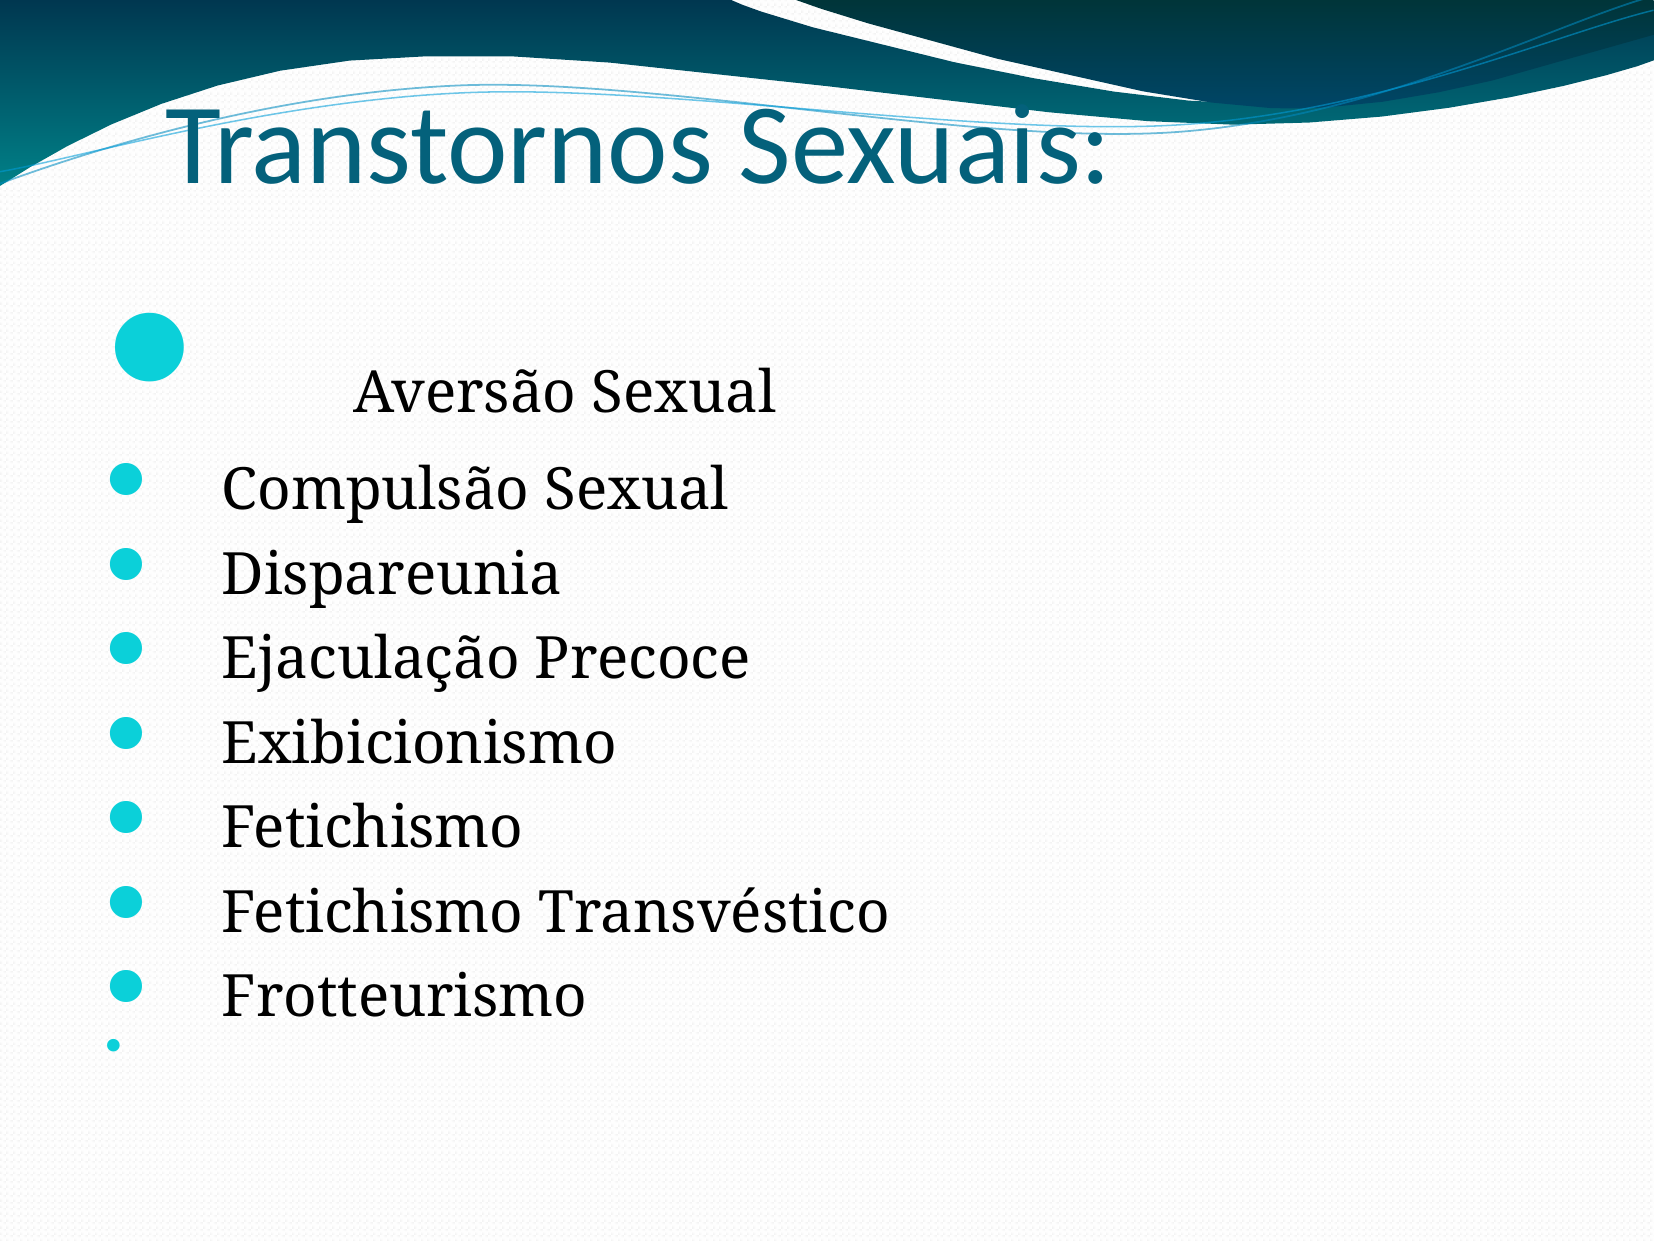

# Transtornos Sexuais:
 Aversão Sexual
 Compulsão Sexual
 Dispareunia
 Ejaculação Precoce
 Exibicionismo
 Fetichismo
 Fetichismo Transvéstico
 Frotteurismo